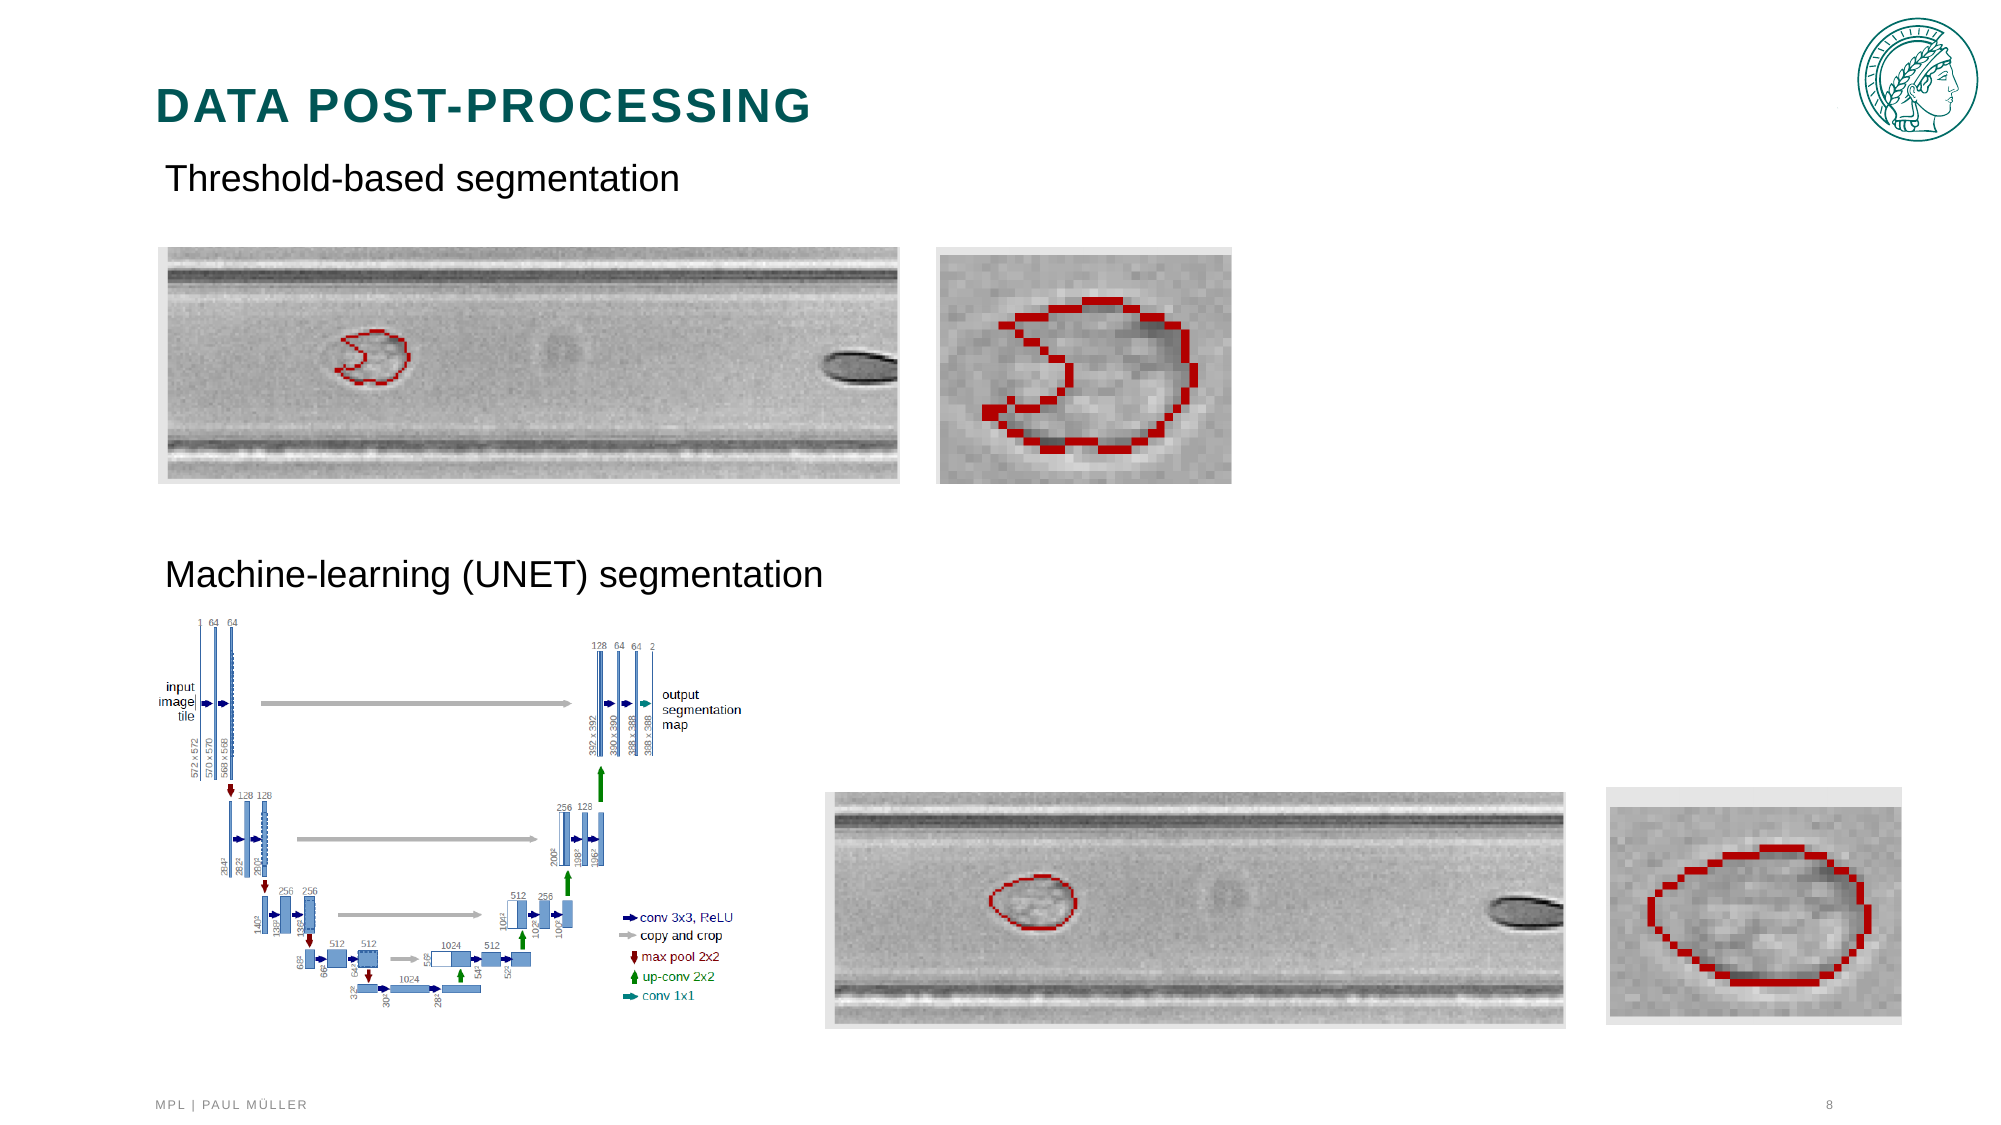

# Data Post-Processing
Threshold-based segmentation
Machine-learning (UNET) segmentation
MPL | Paul Müller